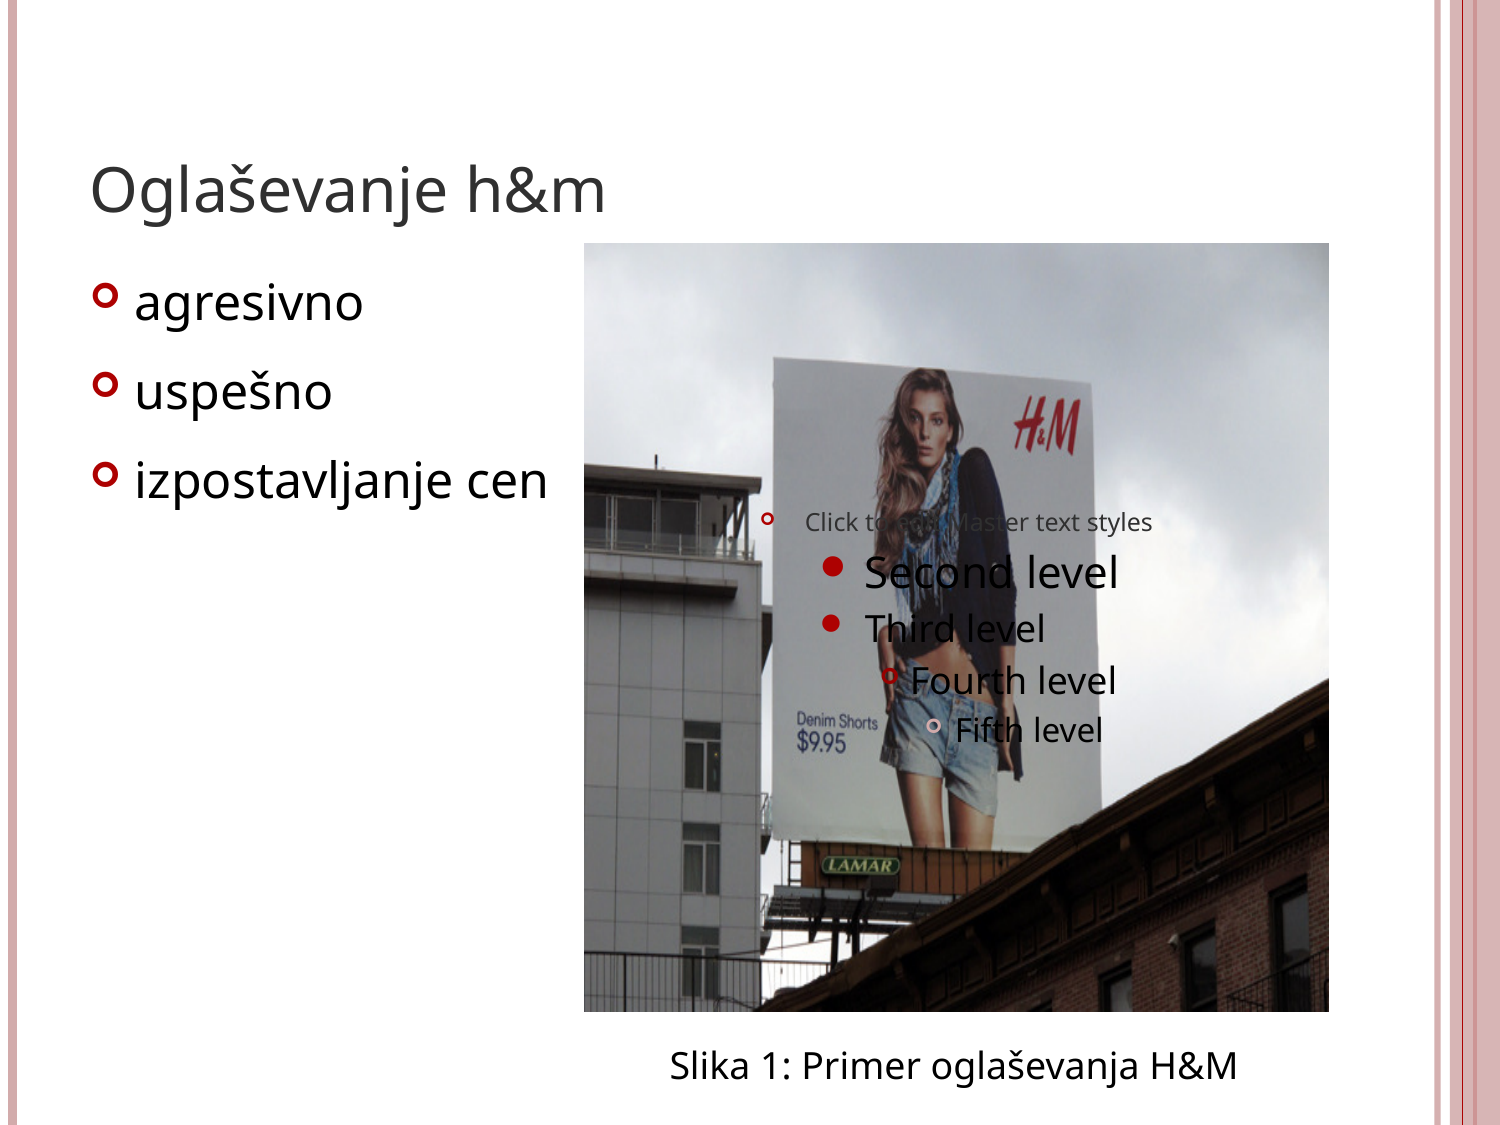

# Oglaševanje h&m
Click to edit Master text styles
Second level
Third level
Fourth level
Fifth level
agresivno
uspešno
izpostavljanje cen
Slika 1: Primer oglaševanja H&M